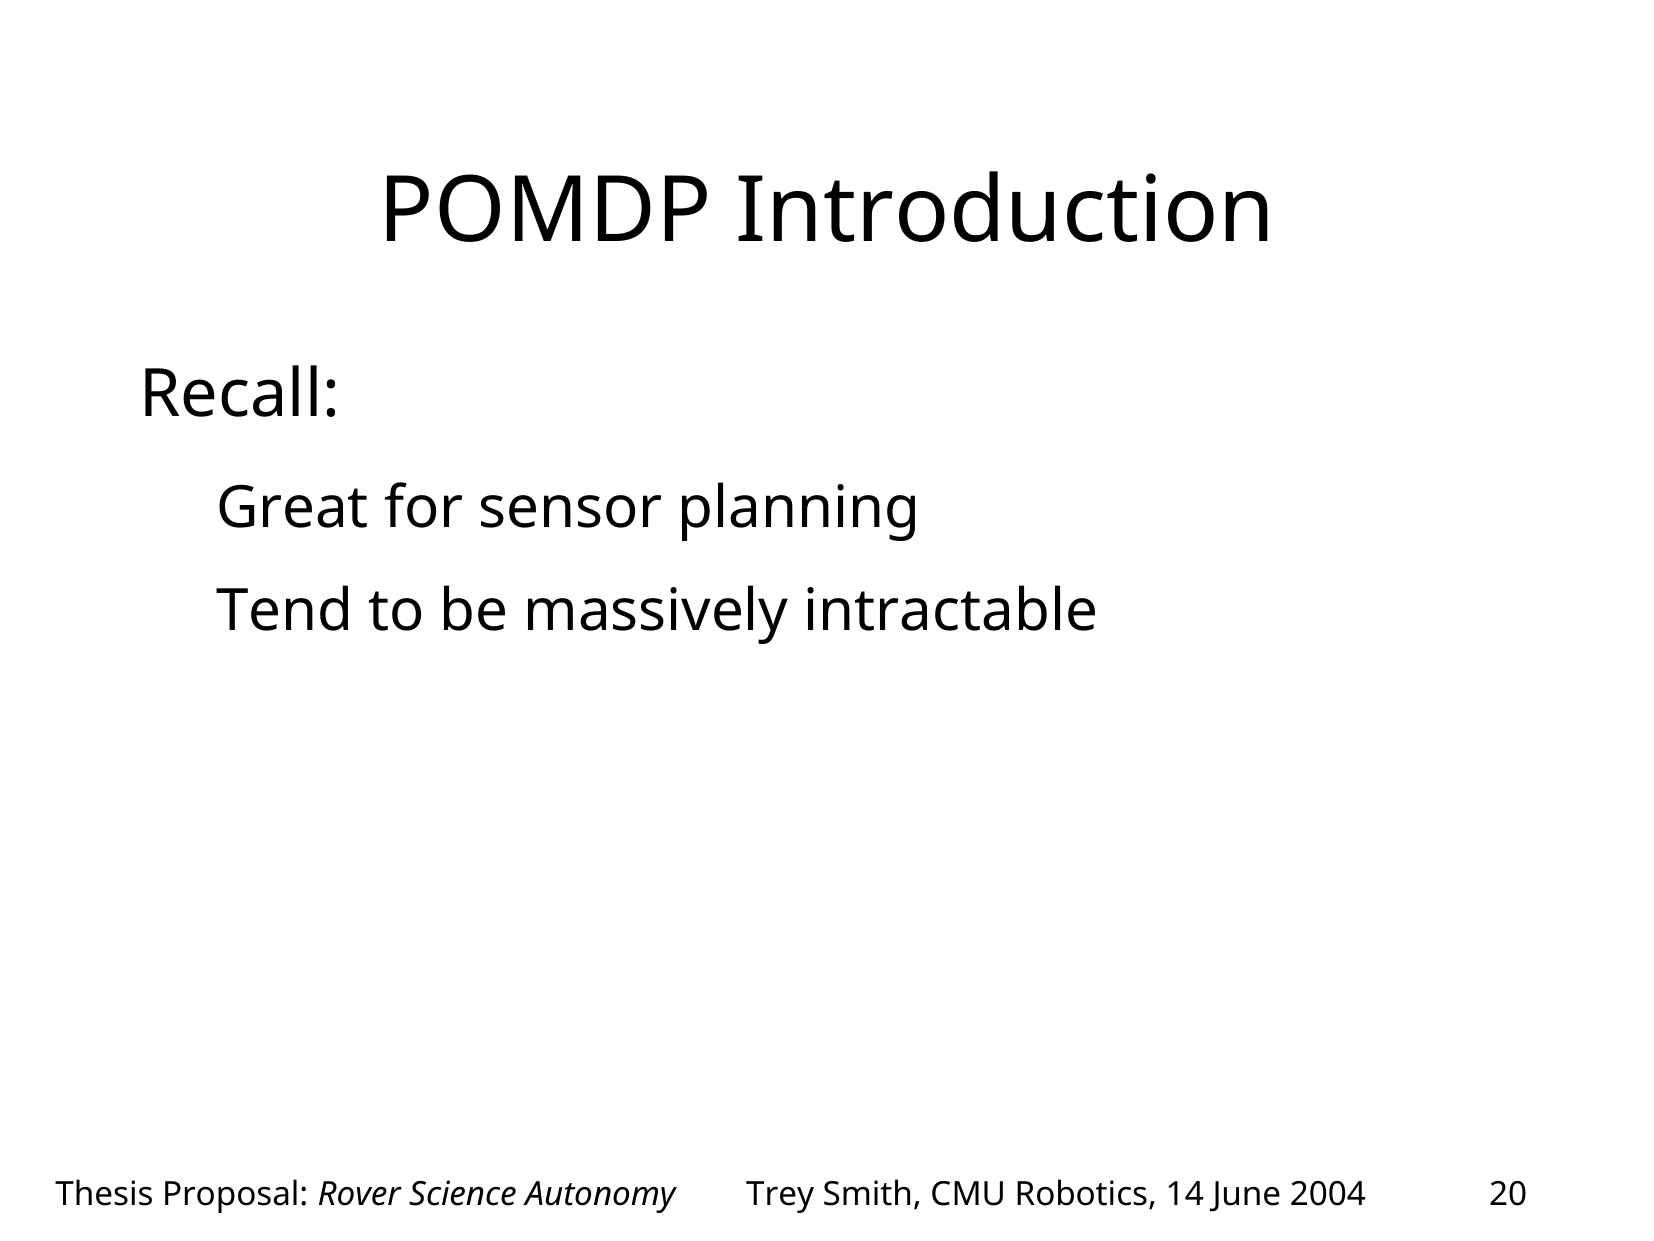

# POMDP Introduction
Recall:
Great for sensor planning
Tend to be massively intractable